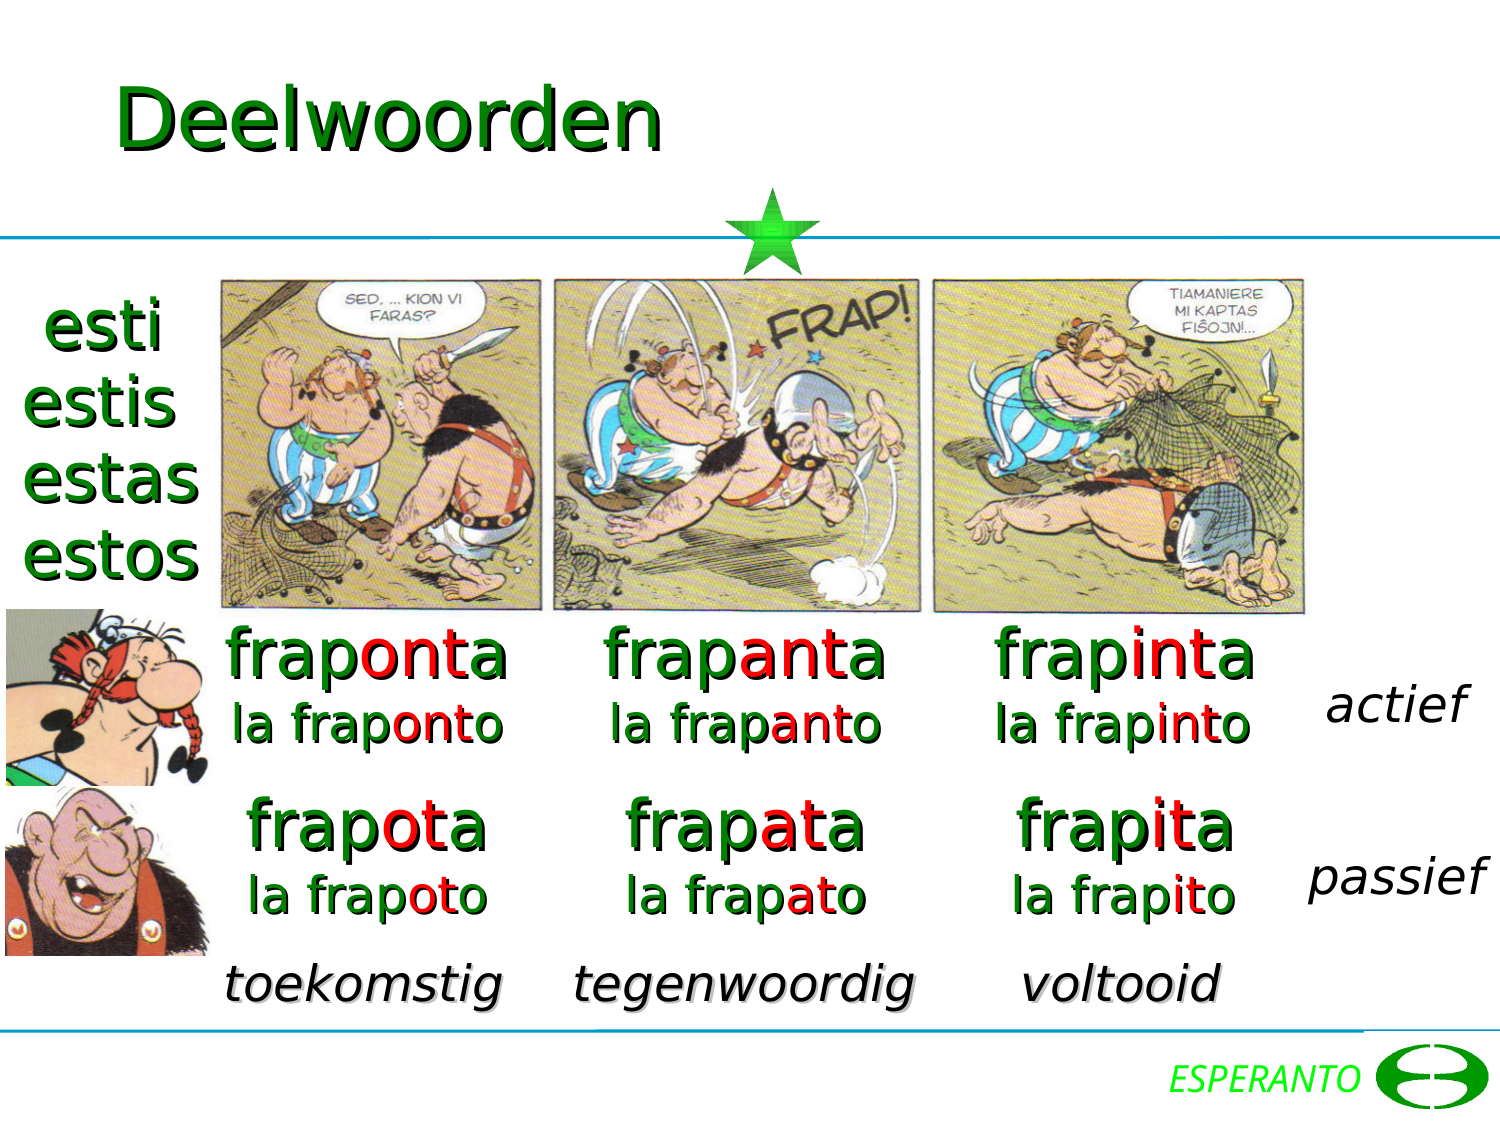

# Deelwoorden
 esti
 estis
 estas
 estos
 	 fraponta	 frapanta frapinta
 	 la fraponto	 la frapanto la frapinto
 	 frapota	 frapata frapita
 	 la frapoto	 la frapato la frapito
 toekomstig tegenwoordig voltooid
actief
passief